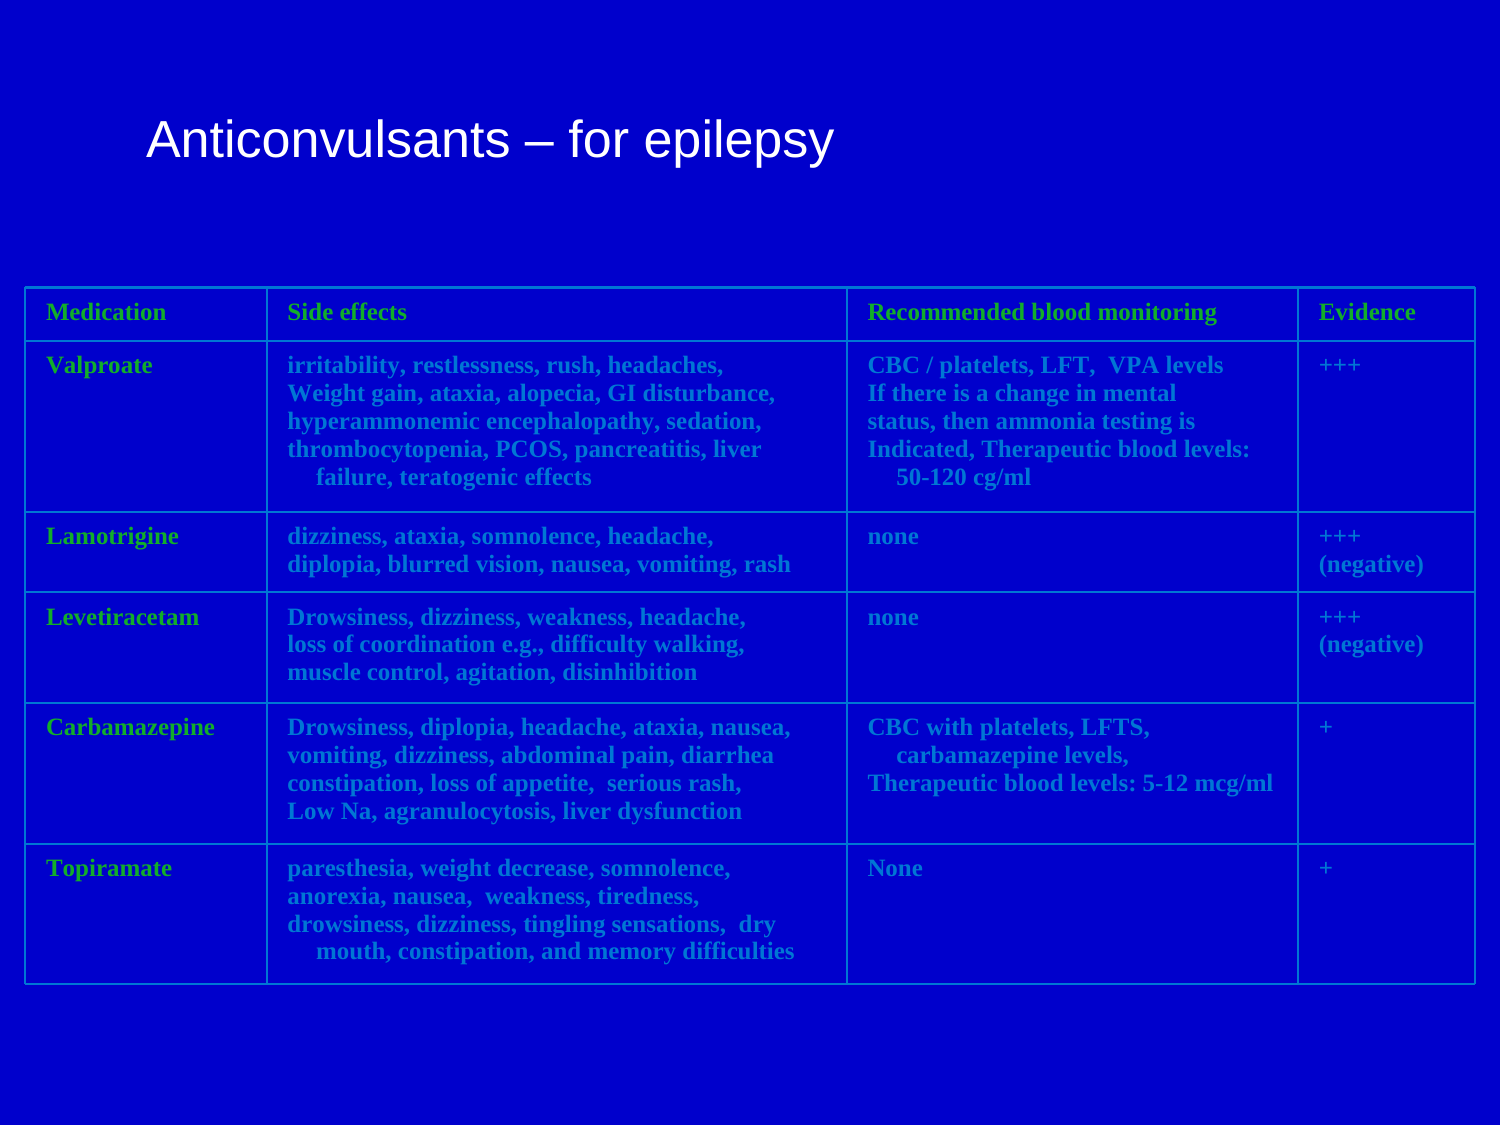

Anticonvulsants – for epilepsy
Medication
Side effects
Recommended blood monitoring
Evidence
Valproate
irritability, restlessness, rush, headaches,
Weight gain, ataxia, alopecia, GI disturbance,
hyperammonemic encephalopathy, sedation,
thrombocytopenia, PCOS, pancreatitis, liver failure, teratogenic effects
CBC / platelets, LFT, VPA levels
If there is a change in mental
status, then ammonia testing is
Indicated, Therapeutic blood levels: 50-120 cg/ml
+++
Lamotrigine
dizziness, ataxia, somnolence, headache,
diplopia, blurred vision, nausea, vomiting, rash
none
+++
(negative)
Levetiracetam
Drowsiness, dizziness, weakness, headache,
loss of coordination e.g., difficulty walking,
muscle control, agitation, disinhibition
none
+++
(negative)
Carbamazepine
Drowsiness, diplopia, headache, ataxia, nausea,
vomiting, dizziness, abdominal pain, diarrhea
constipation, loss of appetite, serious rash,
Low Na, agranulocytosis, liver dysfunction
CBC with platelets, LFTS, carbamazepine levels,
Therapeutic blood levels: 5-12 mcg/ml
+
Topiramate
paresthesia, weight decrease, somnolence,
anorexia, nausea, weakness, tiredness,
drowsiness, dizziness, tingling sensations, dry mouth, constipation, and memory difficulties
None
+